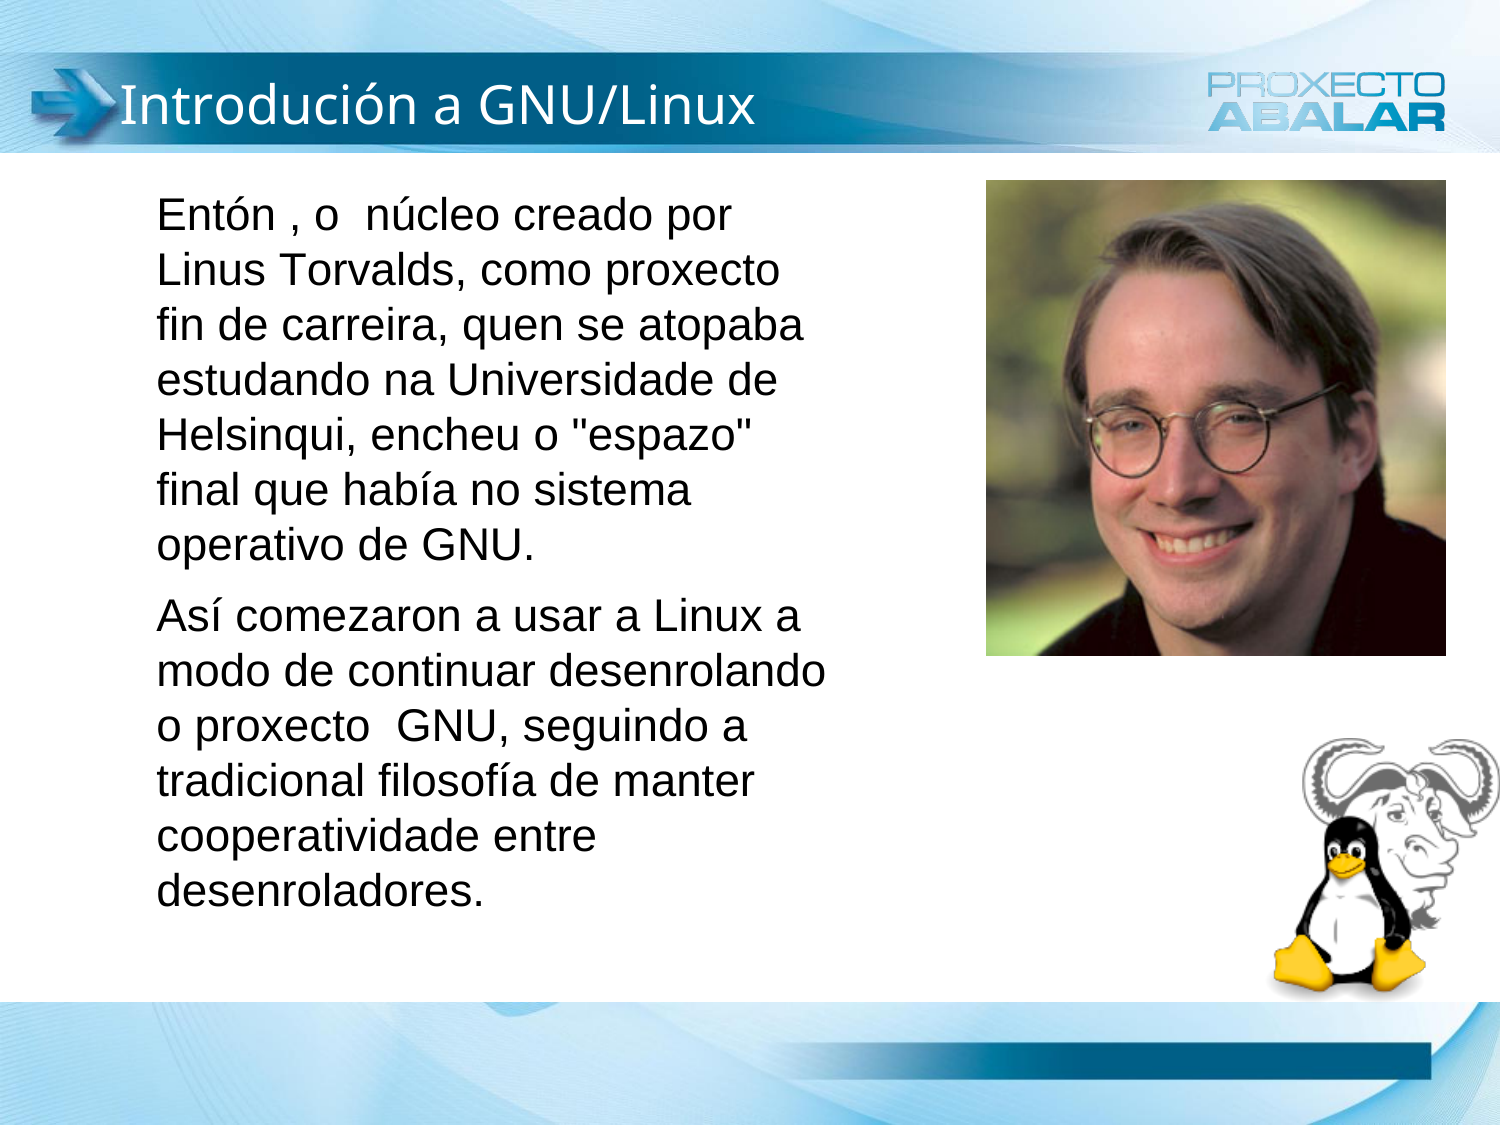

Introdución a GNU/Linux
# Entón , o núcleo creado por Linus Torvalds, como proxecto fin de carreira, quen se atopaba estudando na Universidade de Helsinqui, encheu o "espazo" final que había no sistema operativo de GNU.
Así comezaron a usar a Linux a modo de continuar desenrolando o proxecto GNU, seguindo a tradicional filosofía de manter cooperatividade entre desenroladores.